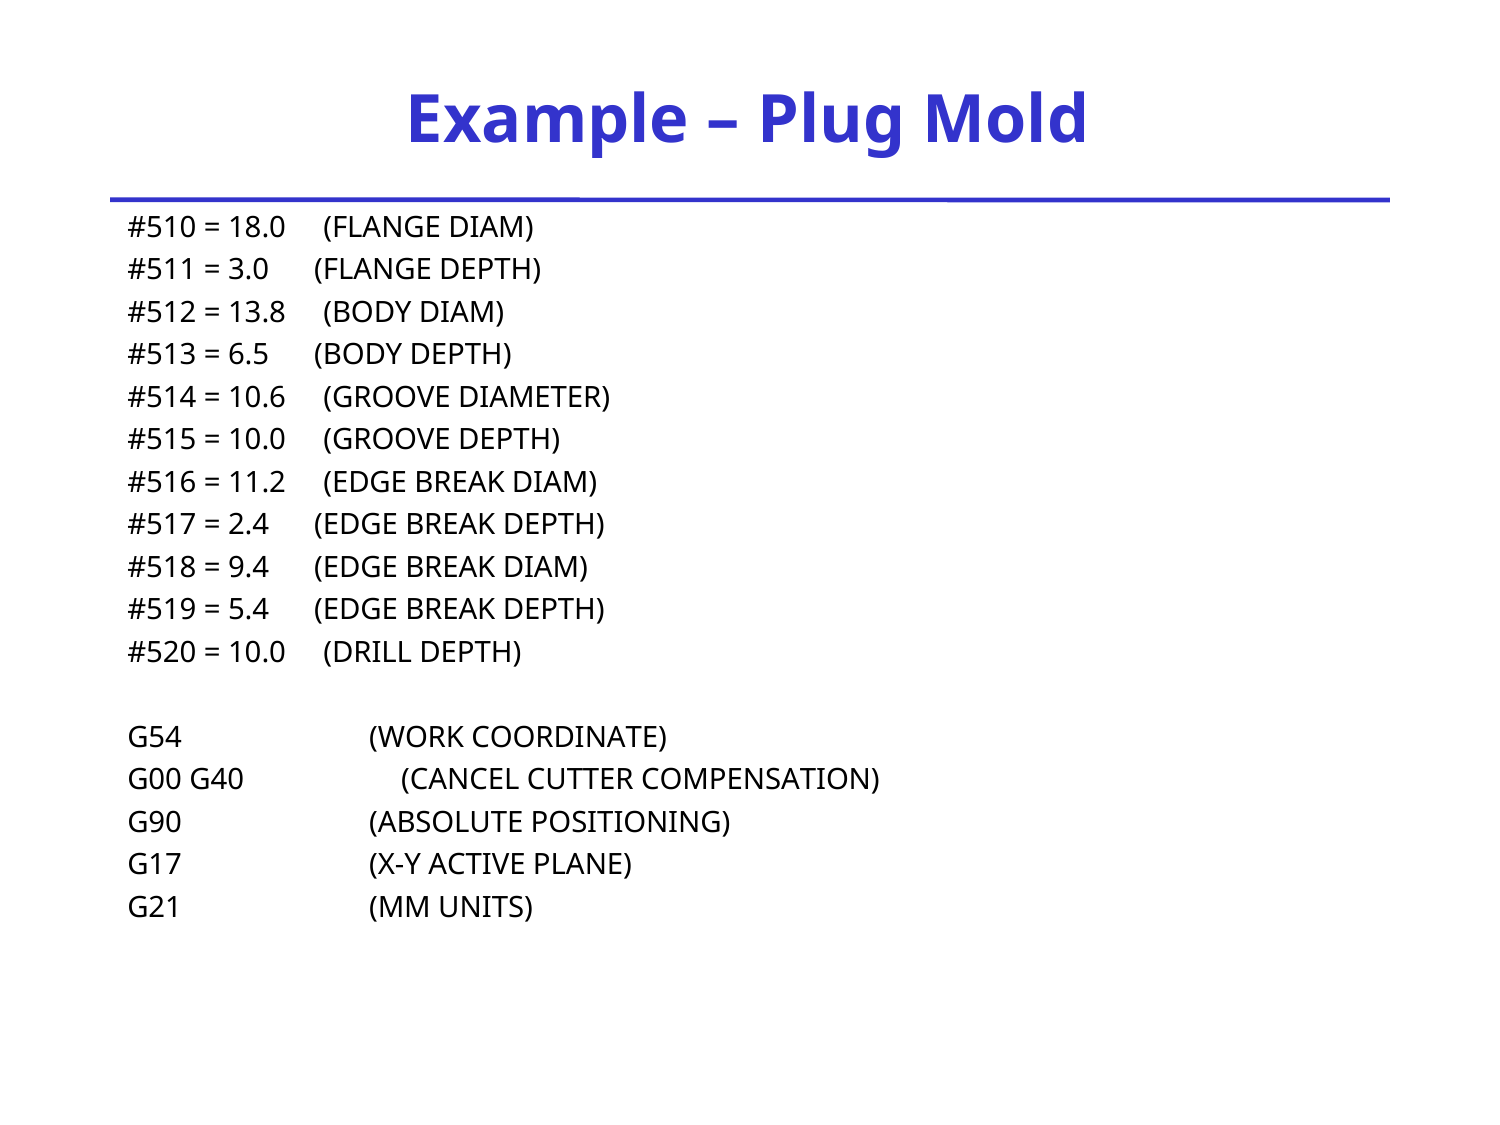

# Example – Plug Mold
#510 = 18.0 (FLANGE DIAM)
#511 = 3.0 (FLANGE DEPTH)
#512 = 13.8 (BODY DIAM)
#513 = 6.5 (BODY DEPTH)
#514 = 10.6 (GROOVE DIAMETER)
#515 = 10.0 (GROOVE DEPTH)
#516 = 11.2 (EDGE BREAK DIAM)
#517 = 2.4 (EDGE BREAK DEPTH)
#518 = 9.4 (EDGE BREAK DIAM)
#519 = 5.4 (EDGE BREAK DEPTH)
#520 = 10.0 (DRILL DEPTH)
G54 (WORK COORDINATE)
G00 G40 (CANCEL CUTTER COMPENSATION)
G90 (ABSOLUTE POSITIONING)
G17 (X-Y ACTIVE PLANE)
G21 (MM UNITS)